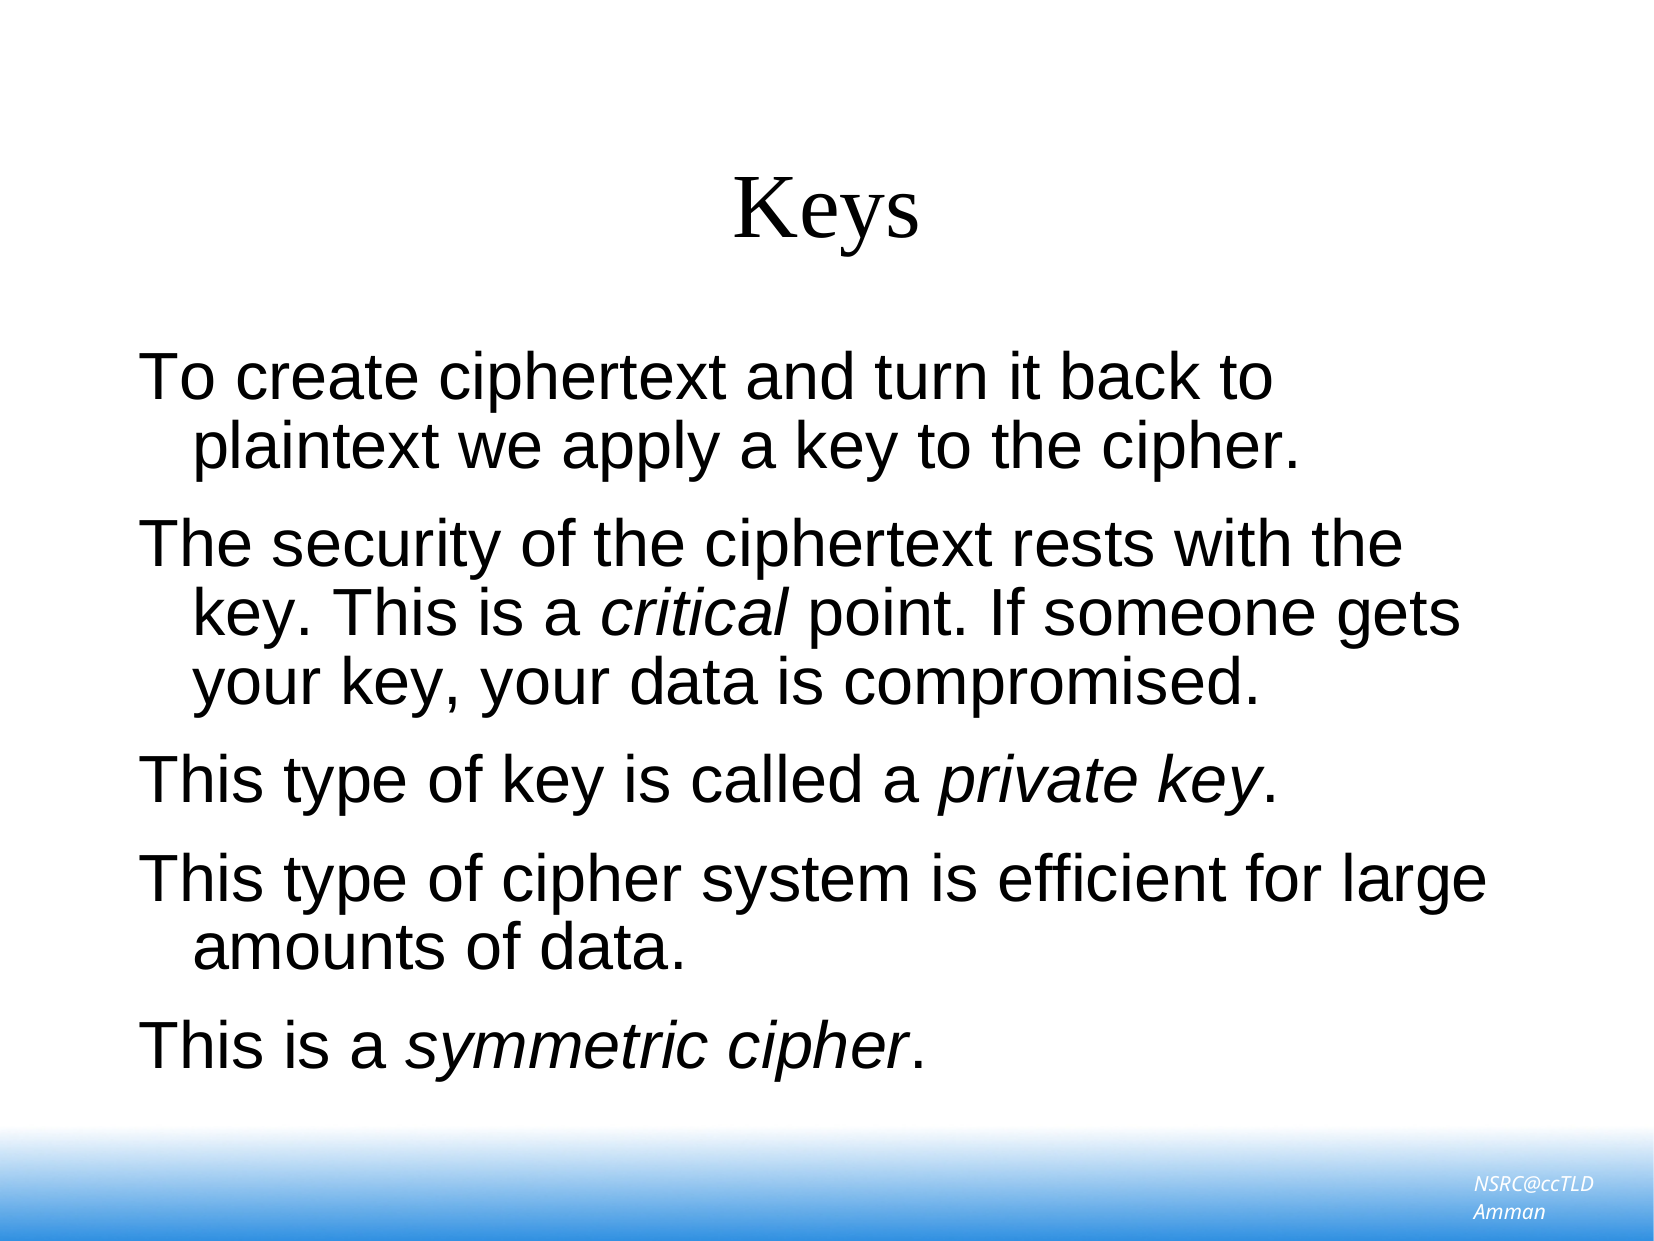

# Keys
To create ciphertext and turn it back to plaintext we apply a key to the cipher.
The security of the ciphertext rests with the key. This is a critical point. If someone gets your key, your data is compromised.
This type of key is called a private key.
This type of cipher system is efficient for large amounts of data.
This is a symmetric cipher.